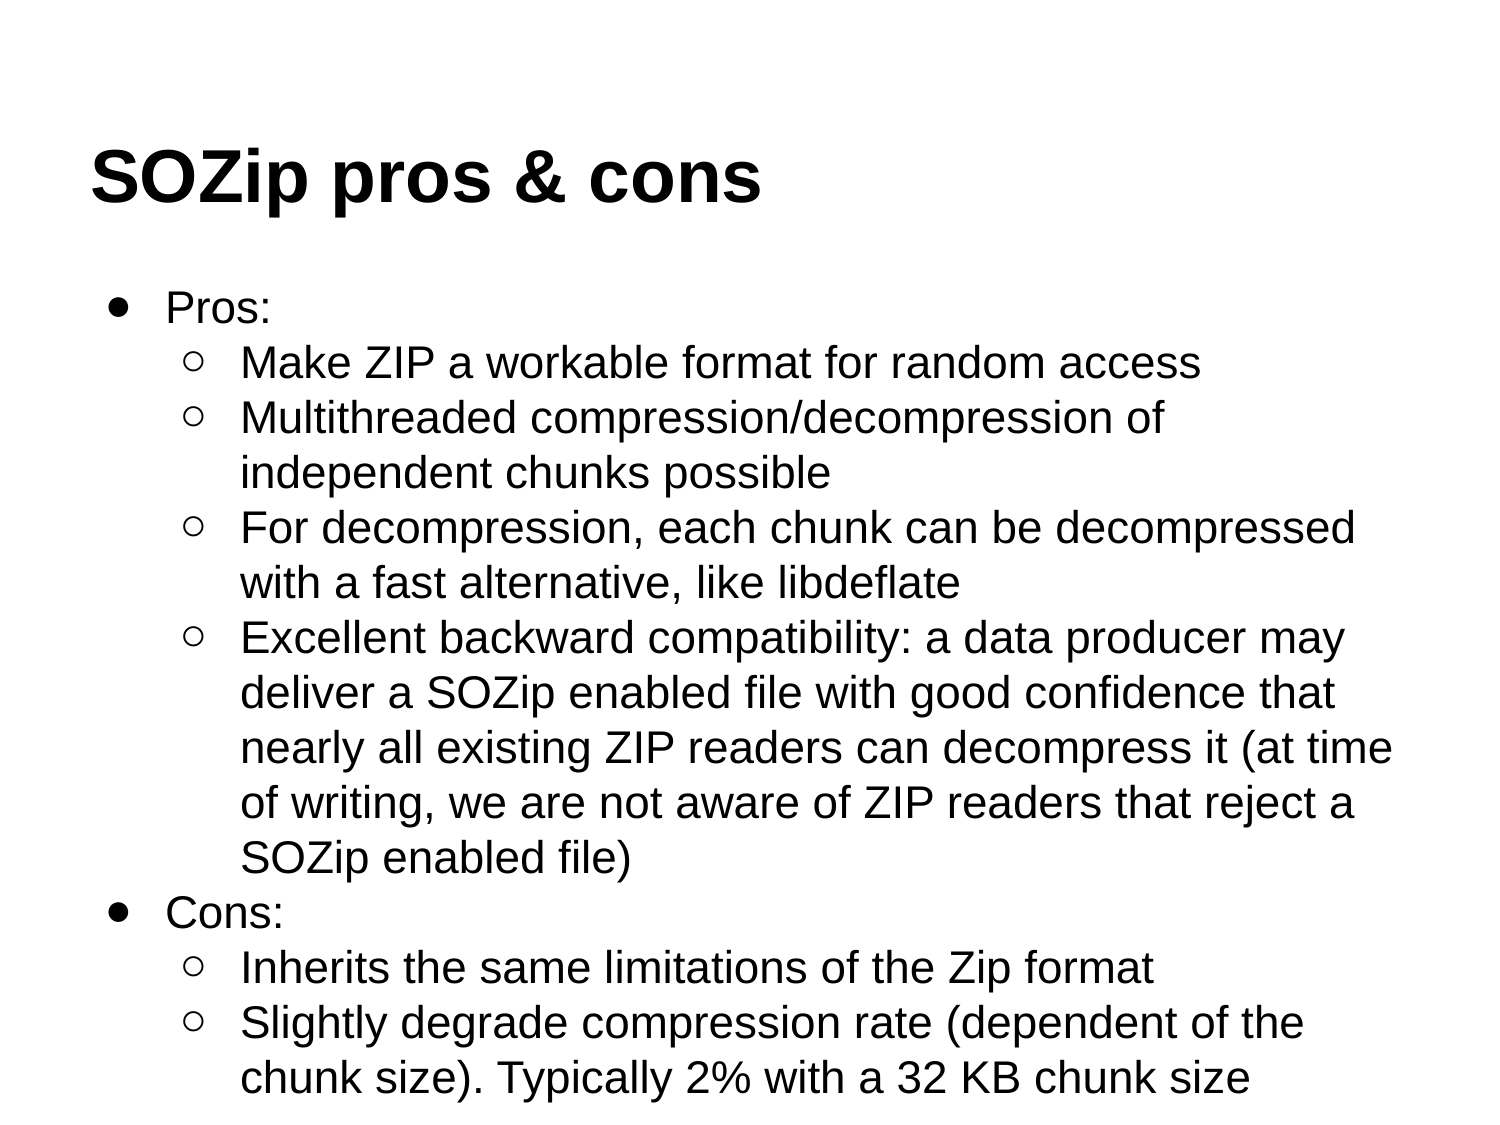

# SOZip pros & cons
Pros:
Make ZIP a workable format for random access
Multithreaded compression/decompression of independent chunks possible
For decompression, each chunk can be decompressed with a fast alternative, like libdeflate
Excellent backward compatibility: a data producer may deliver a SOZip enabled file with good confidence that nearly all existing ZIP readers can decompress it (at time of writing, we are not aware of ZIP readers that reject a SOZip enabled file)
Cons:
Inherits the same limitations of the Zip format
Slightly degrade compression rate (dependent of the chunk size). Typically 2% with a 32 KB chunk size